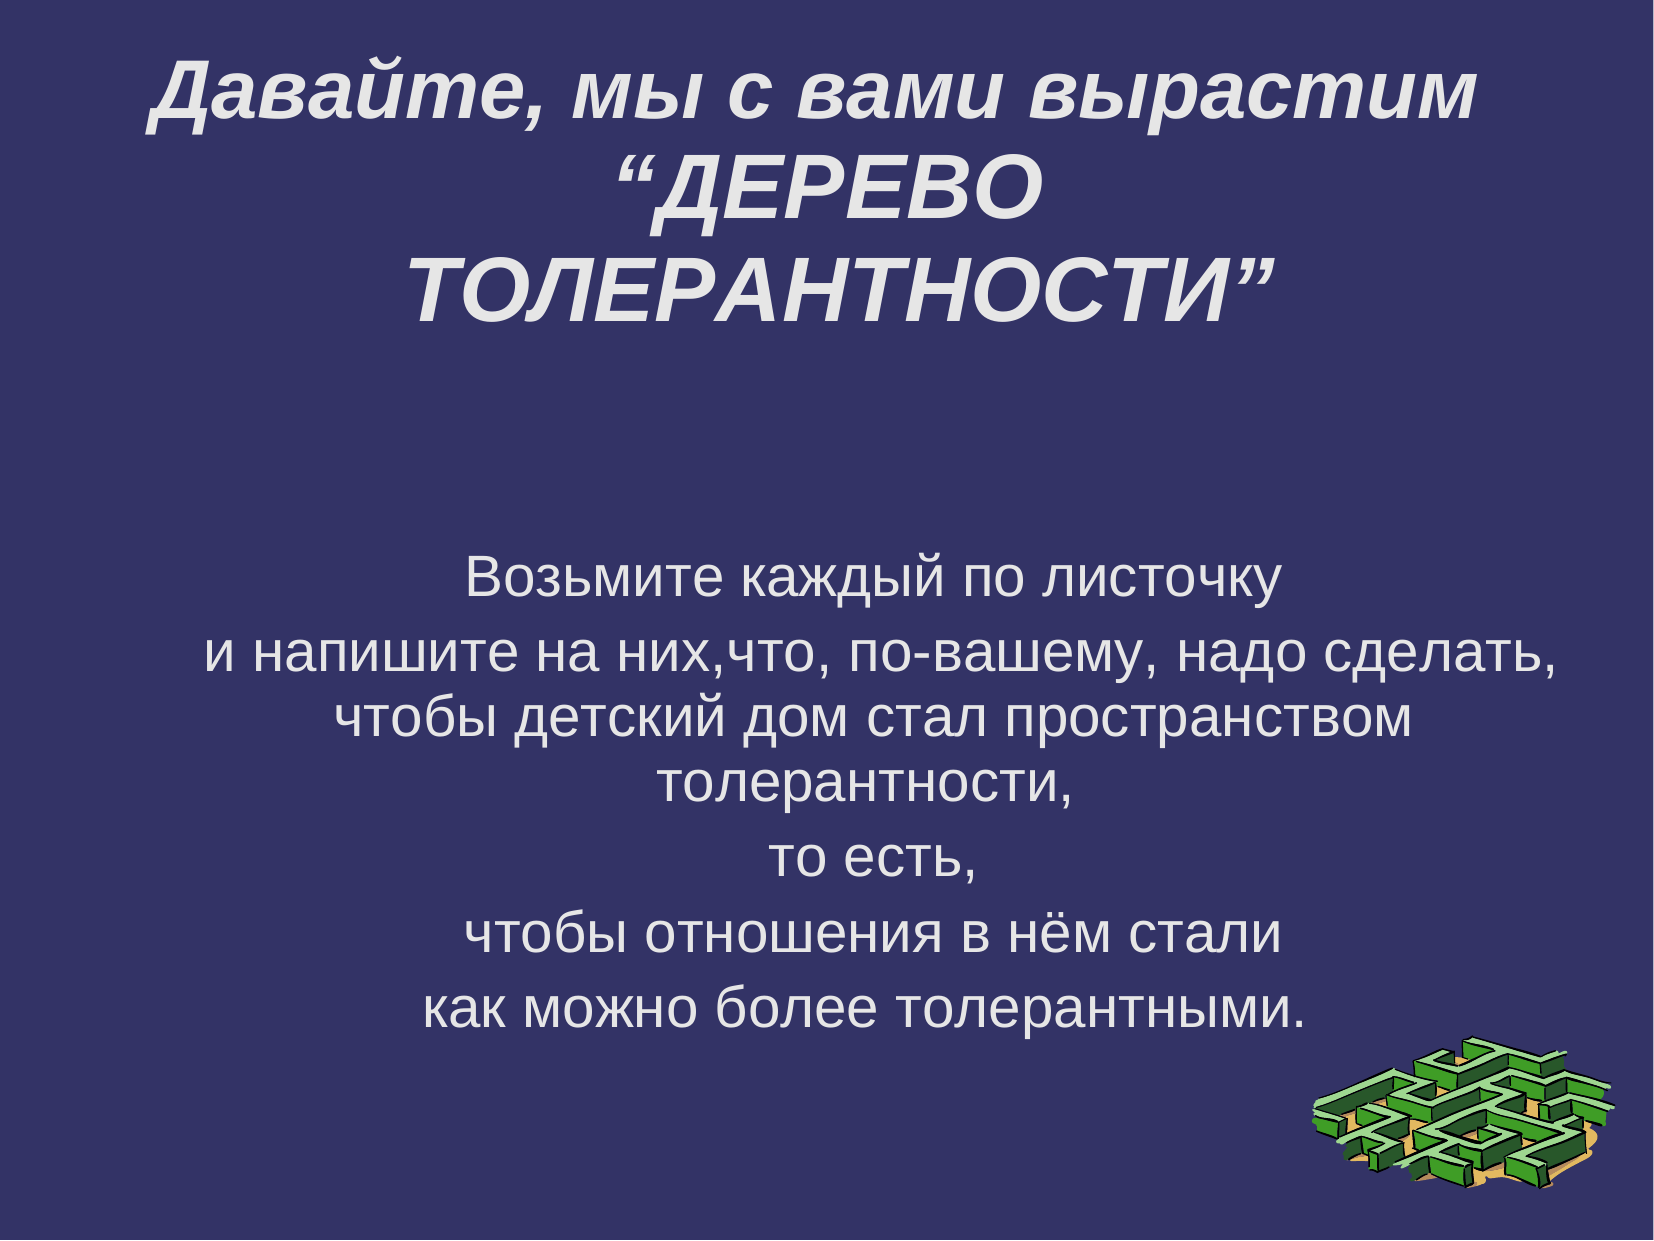

# Давайте, мы с вами вырастим “ДЕРЕВО ТОЛЕРАНТНОСТИ”
Возьмите каждый по листочку
 и напишите на них,что, по-вашему, надо сделать, чтобы детский дом стал пространством толерантности,
то есть,
 чтобы отношения в нём стали
как можно более толерантными.